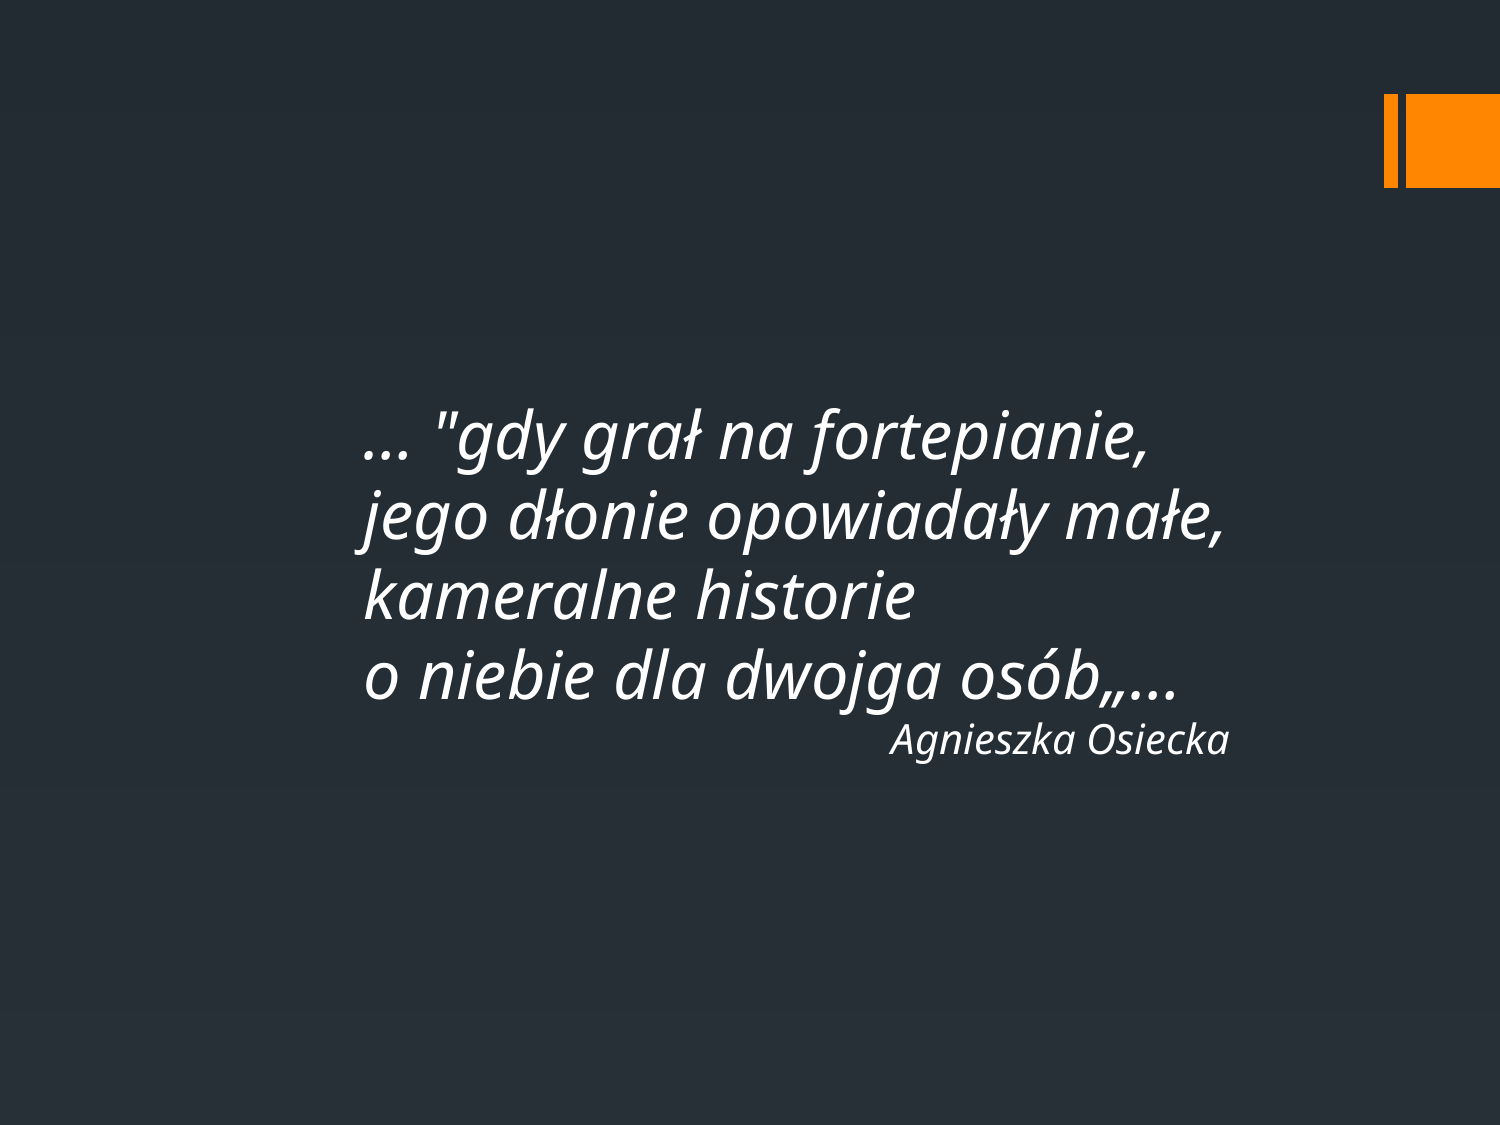

… "gdy grał na fortepianie, jego dłonie opowiadały małe, kameralne historie
o niebie dla dwojga osób„…
Agnieszka Osiecka